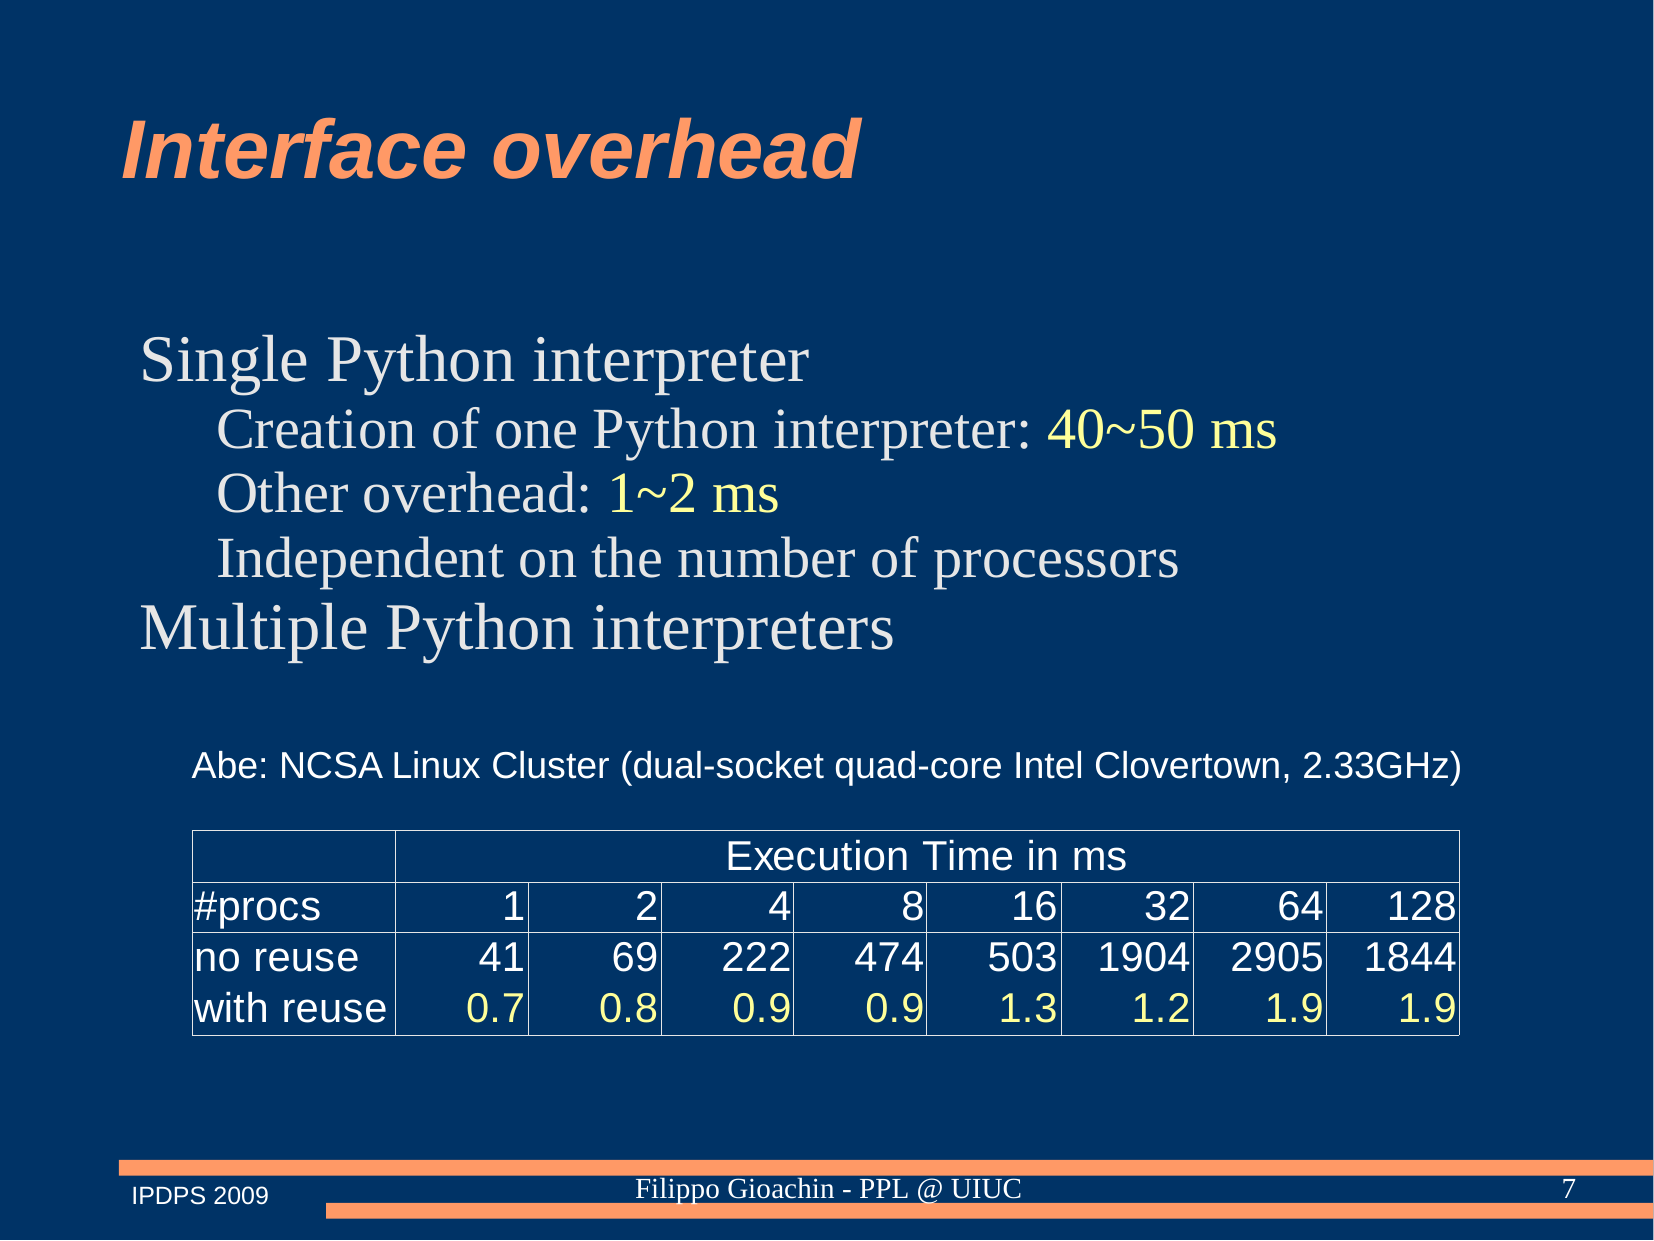

# Interface overhead
Single Python interpreter
Creation of one Python interpreter: 40~50 ms
Other overhead: 1~2 ms
Independent on the number of processors
Multiple Python interpreters
Abe: NCSA Linux Cluster (dual-socket quad-core Intel Clovertown, 2.33GHz)
7
Filippo Gioachin - PPL @ UIUC